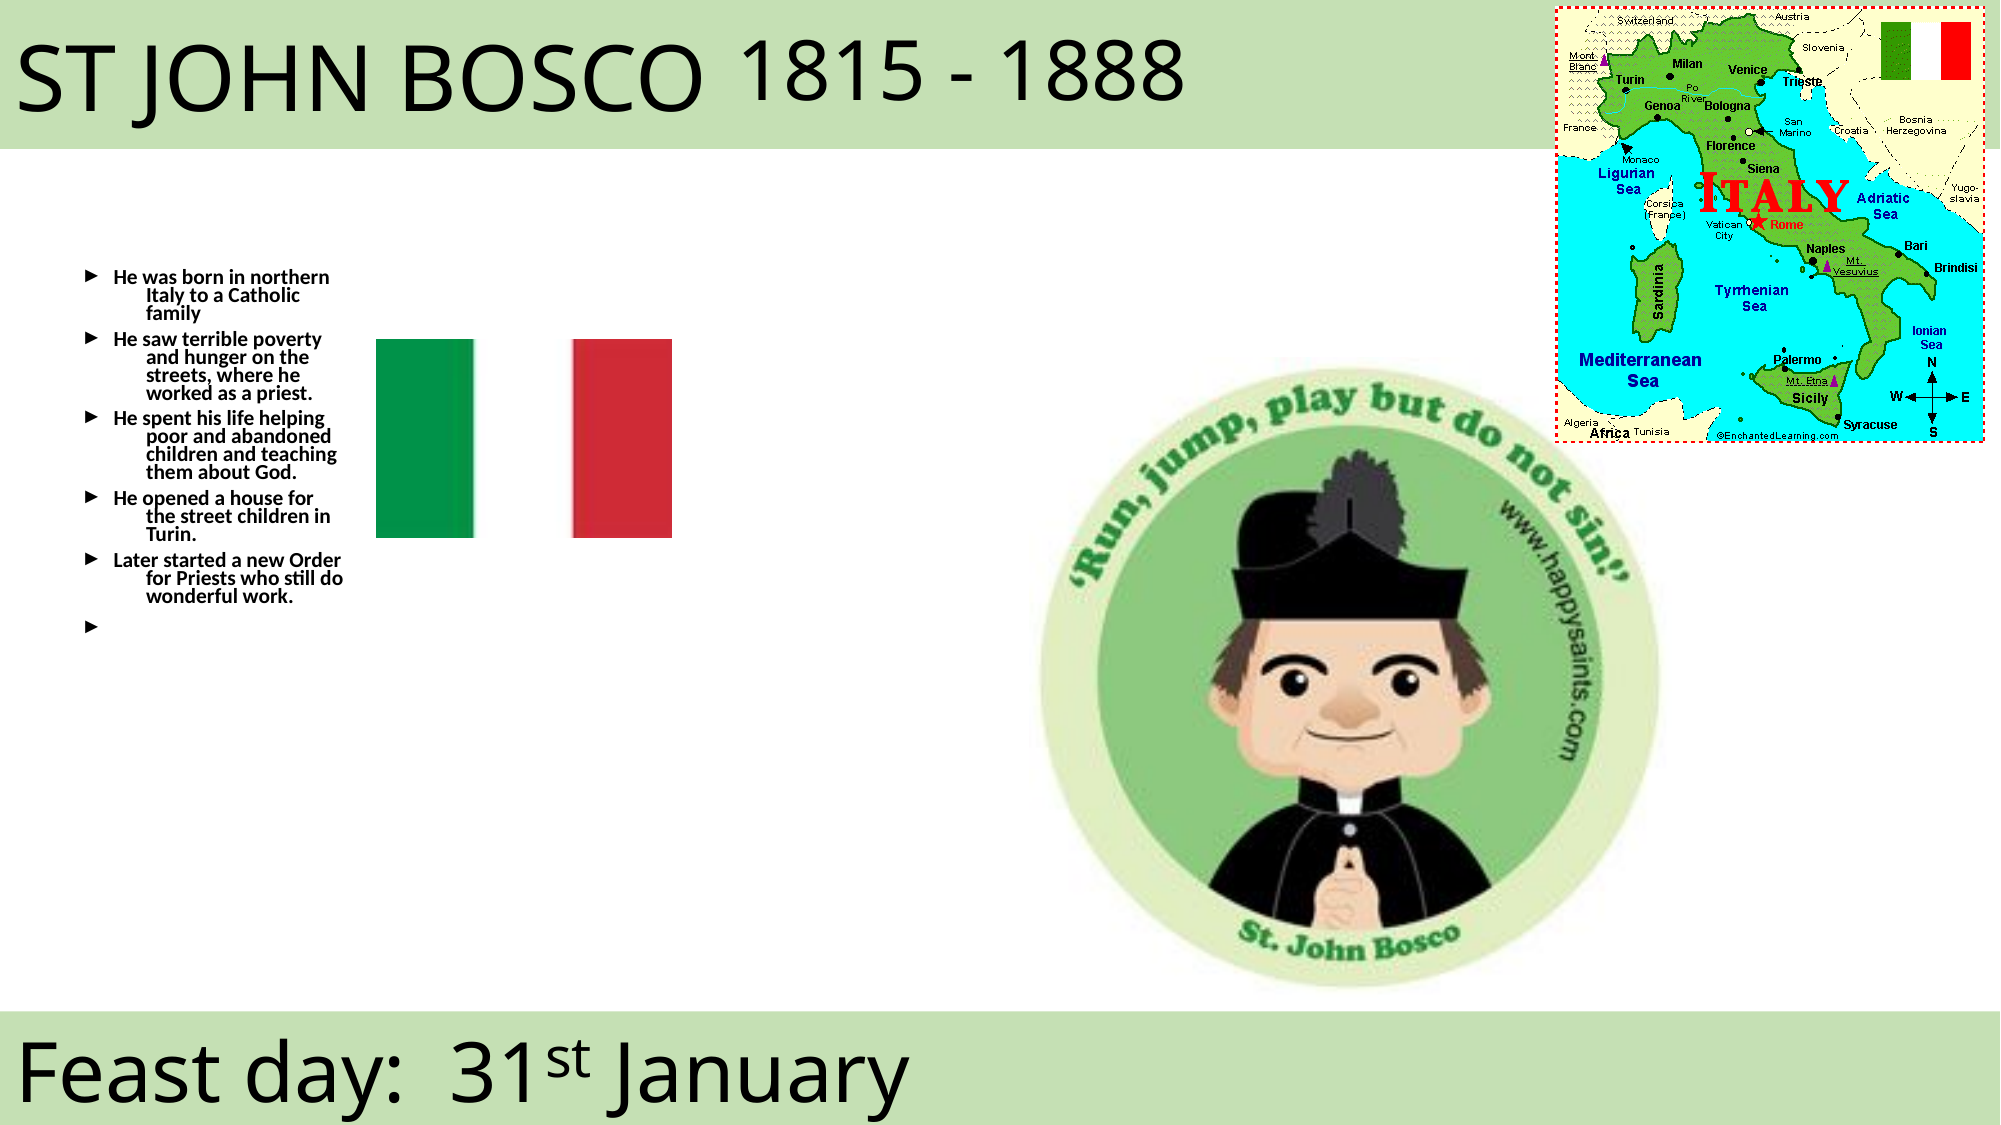

ST JOHN BOSCO
1815 - 1888
# He was born in northern Italy to a Catholic family
He saw terrible poverty and hunger on the streets, where he worked as a priest.
He spent his life helping poor and abandoned children and teaching them about God.
He opened a house for the street children in Turin.
Later started a new Order for Priests who still do wonderful work.
Feast day: 31st January